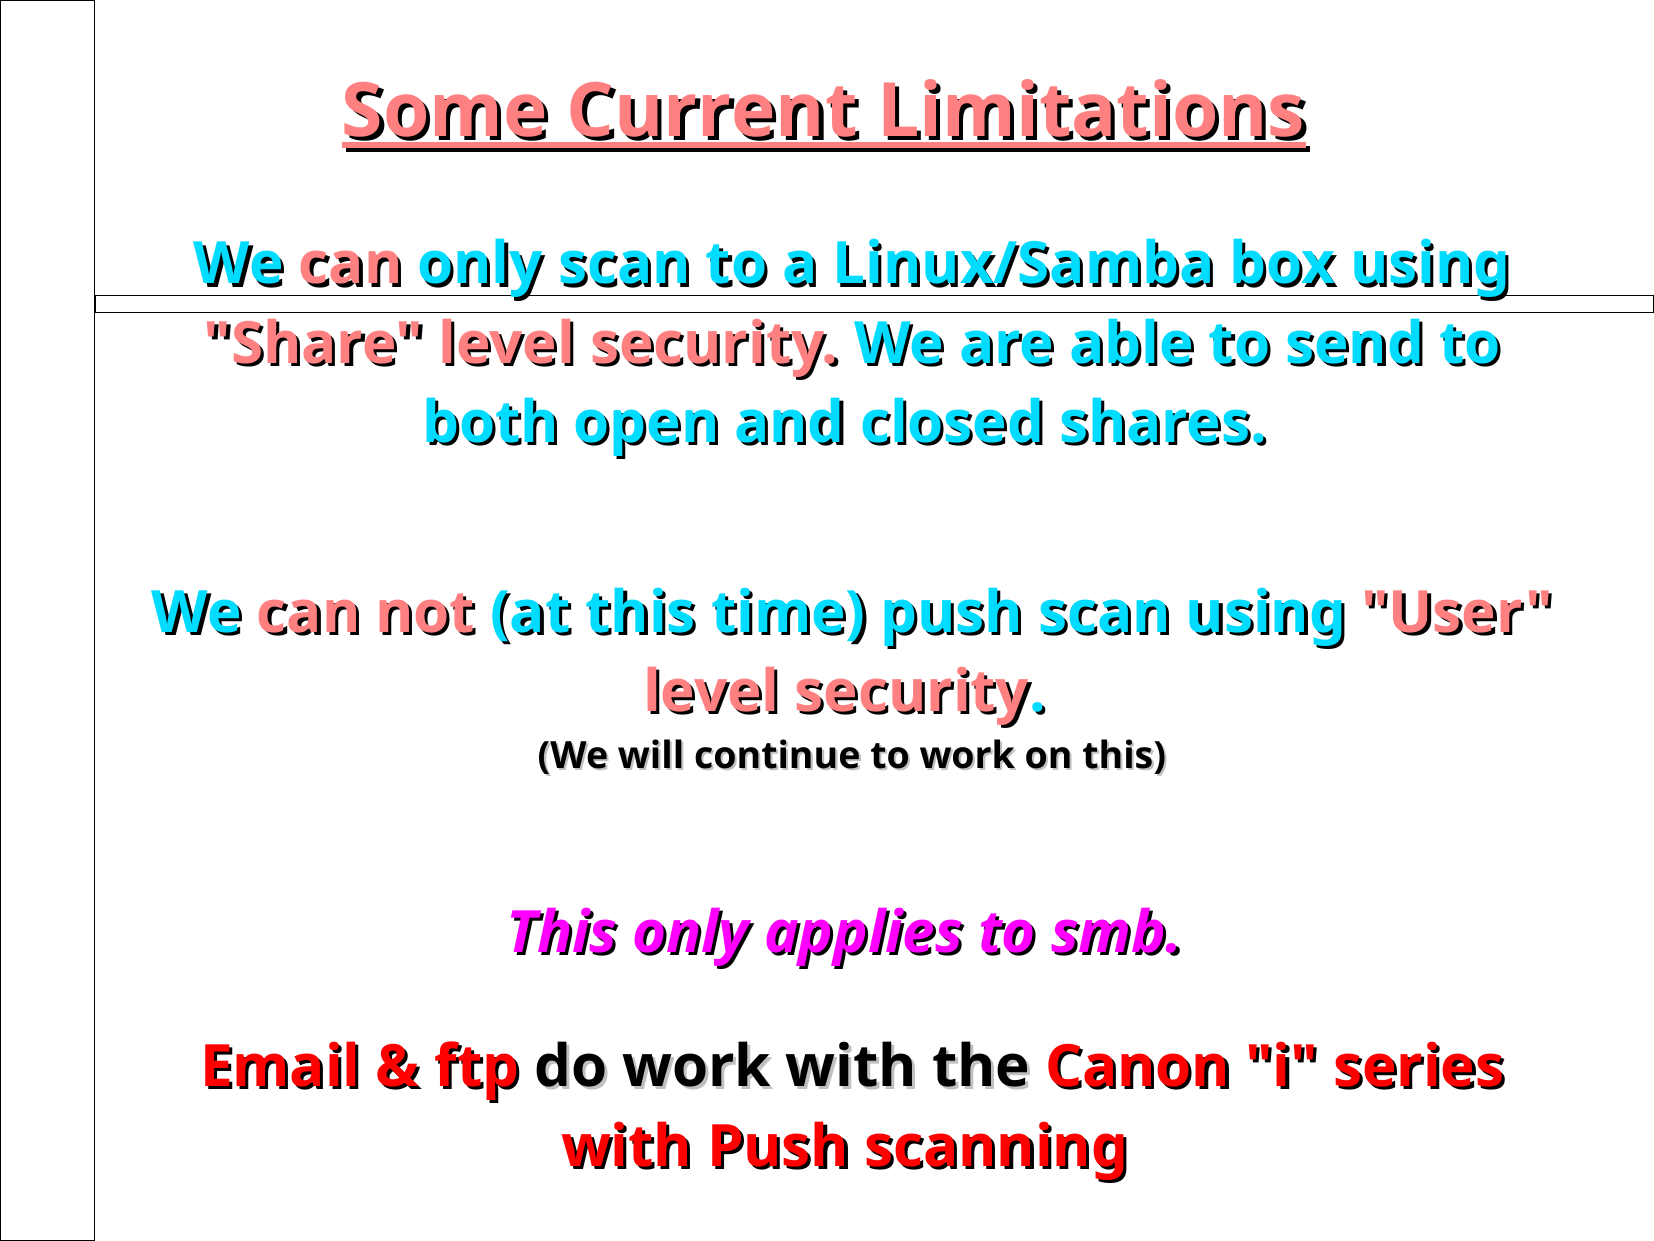

Some Current Limitations
We can only scan to a Linux/Samba box using "Share" level security. We are able to send to both open and closed shares.
We can not (at this time) push scan using "User" level security.
(We will continue to work on this)
This only applies to smb.
Email & ftp do work with the Canon "i" series with Push scanning